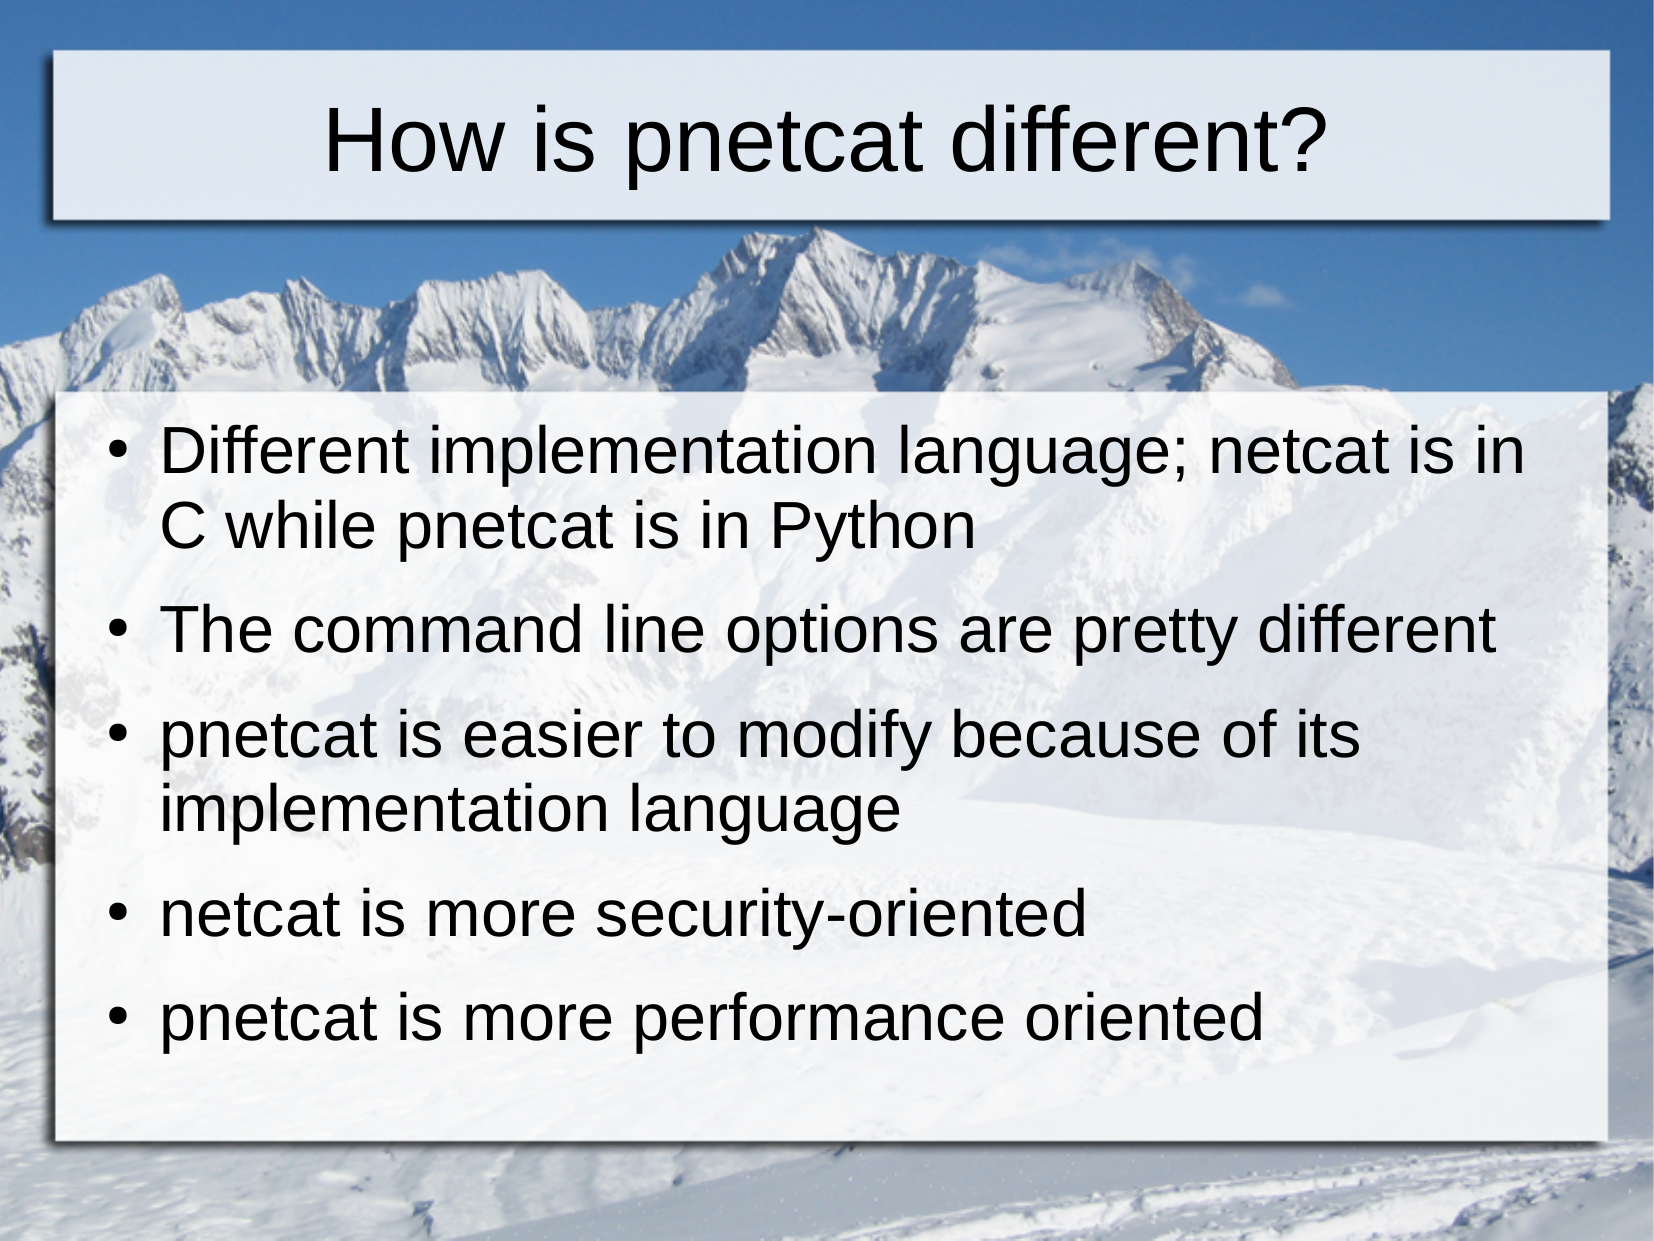

# How is pnetcat different?
Different implementation language; netcat is in C while pnetcat is in Python
The command line options are pretty different
pnetcat is easier to modify because of its implementation language
netcat is more security-oriented
pnetcat is more performance oriented